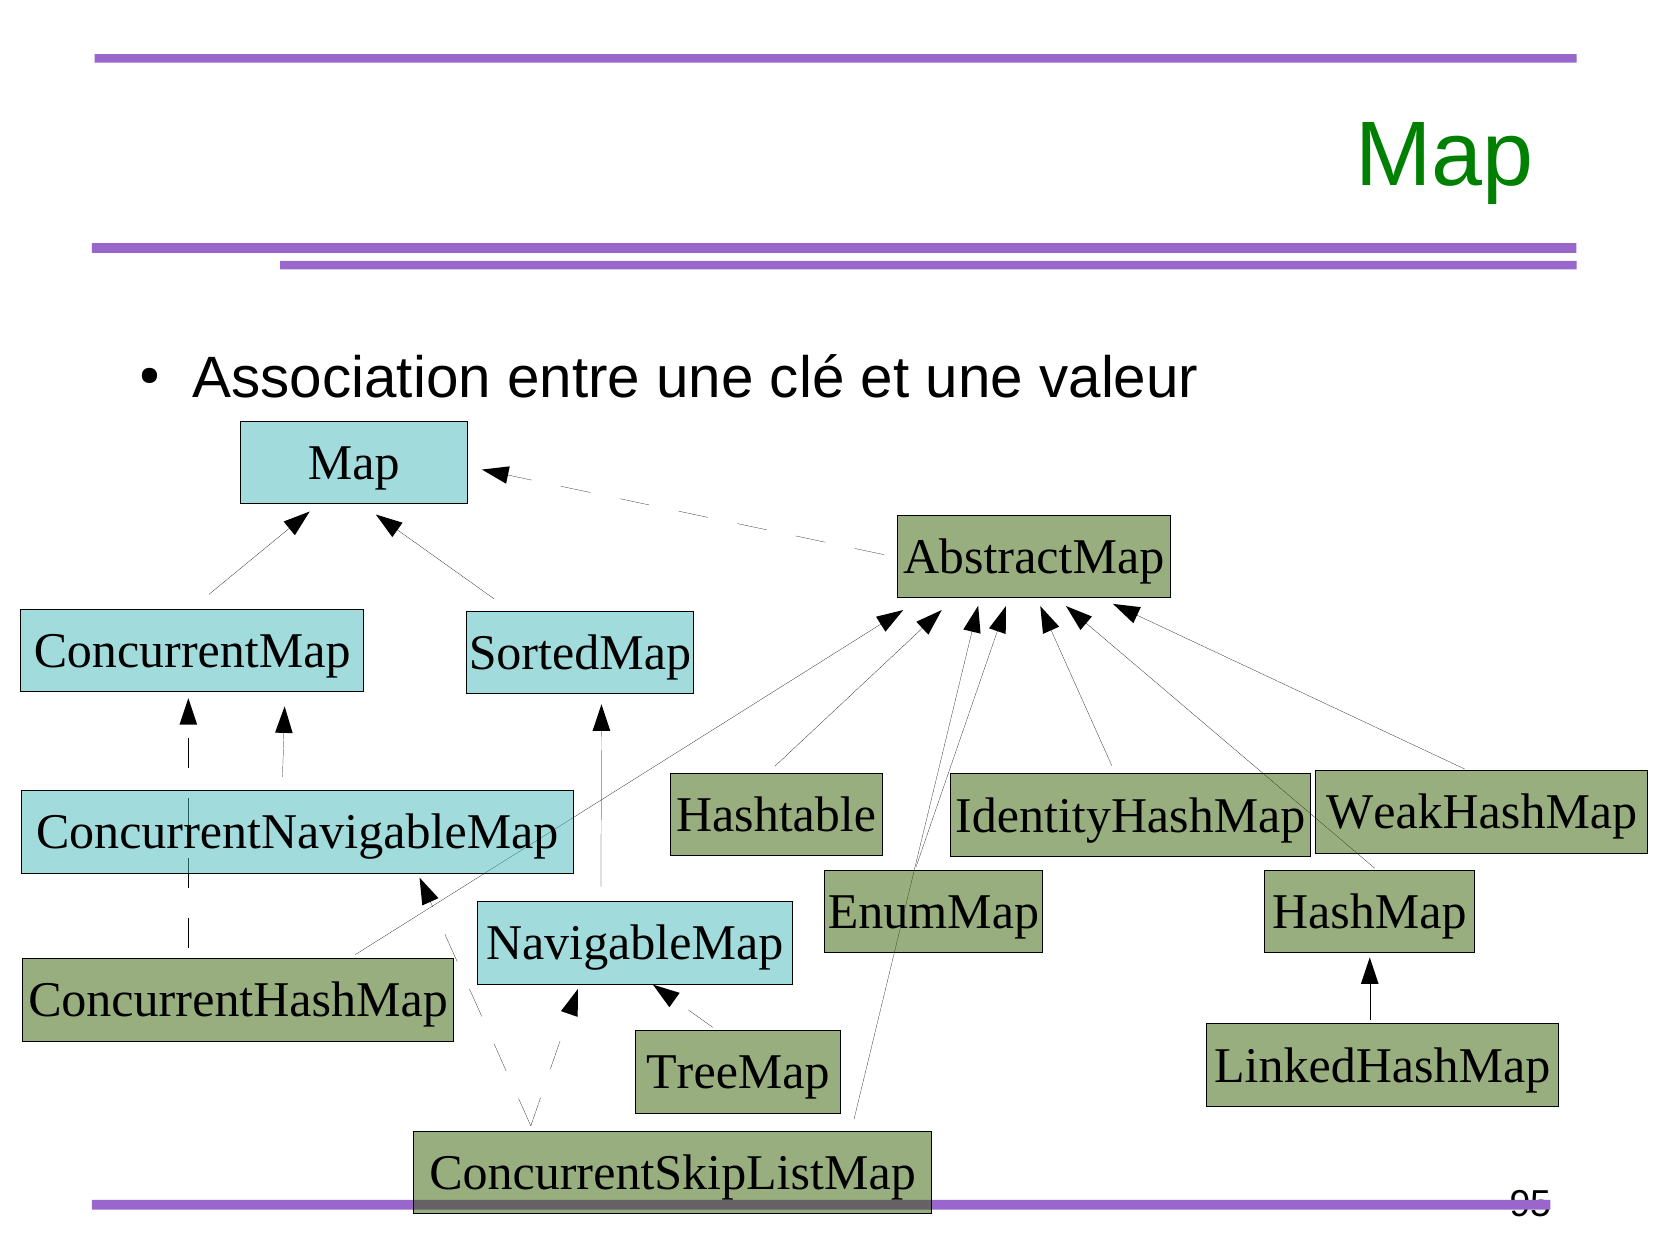

# Map
Association entre une clé et une valeur
Map
AbstractMap
ConcurrentMap
SortedMap
WeakHashMap
Hashtable
IdentityHashMap
ConcurrentNavigableMap
HashMap
EnumMap
NavigableMap
ConcurrentHashMap
LinkedHashMap
TreeMap
ConcurrentSkipListMap